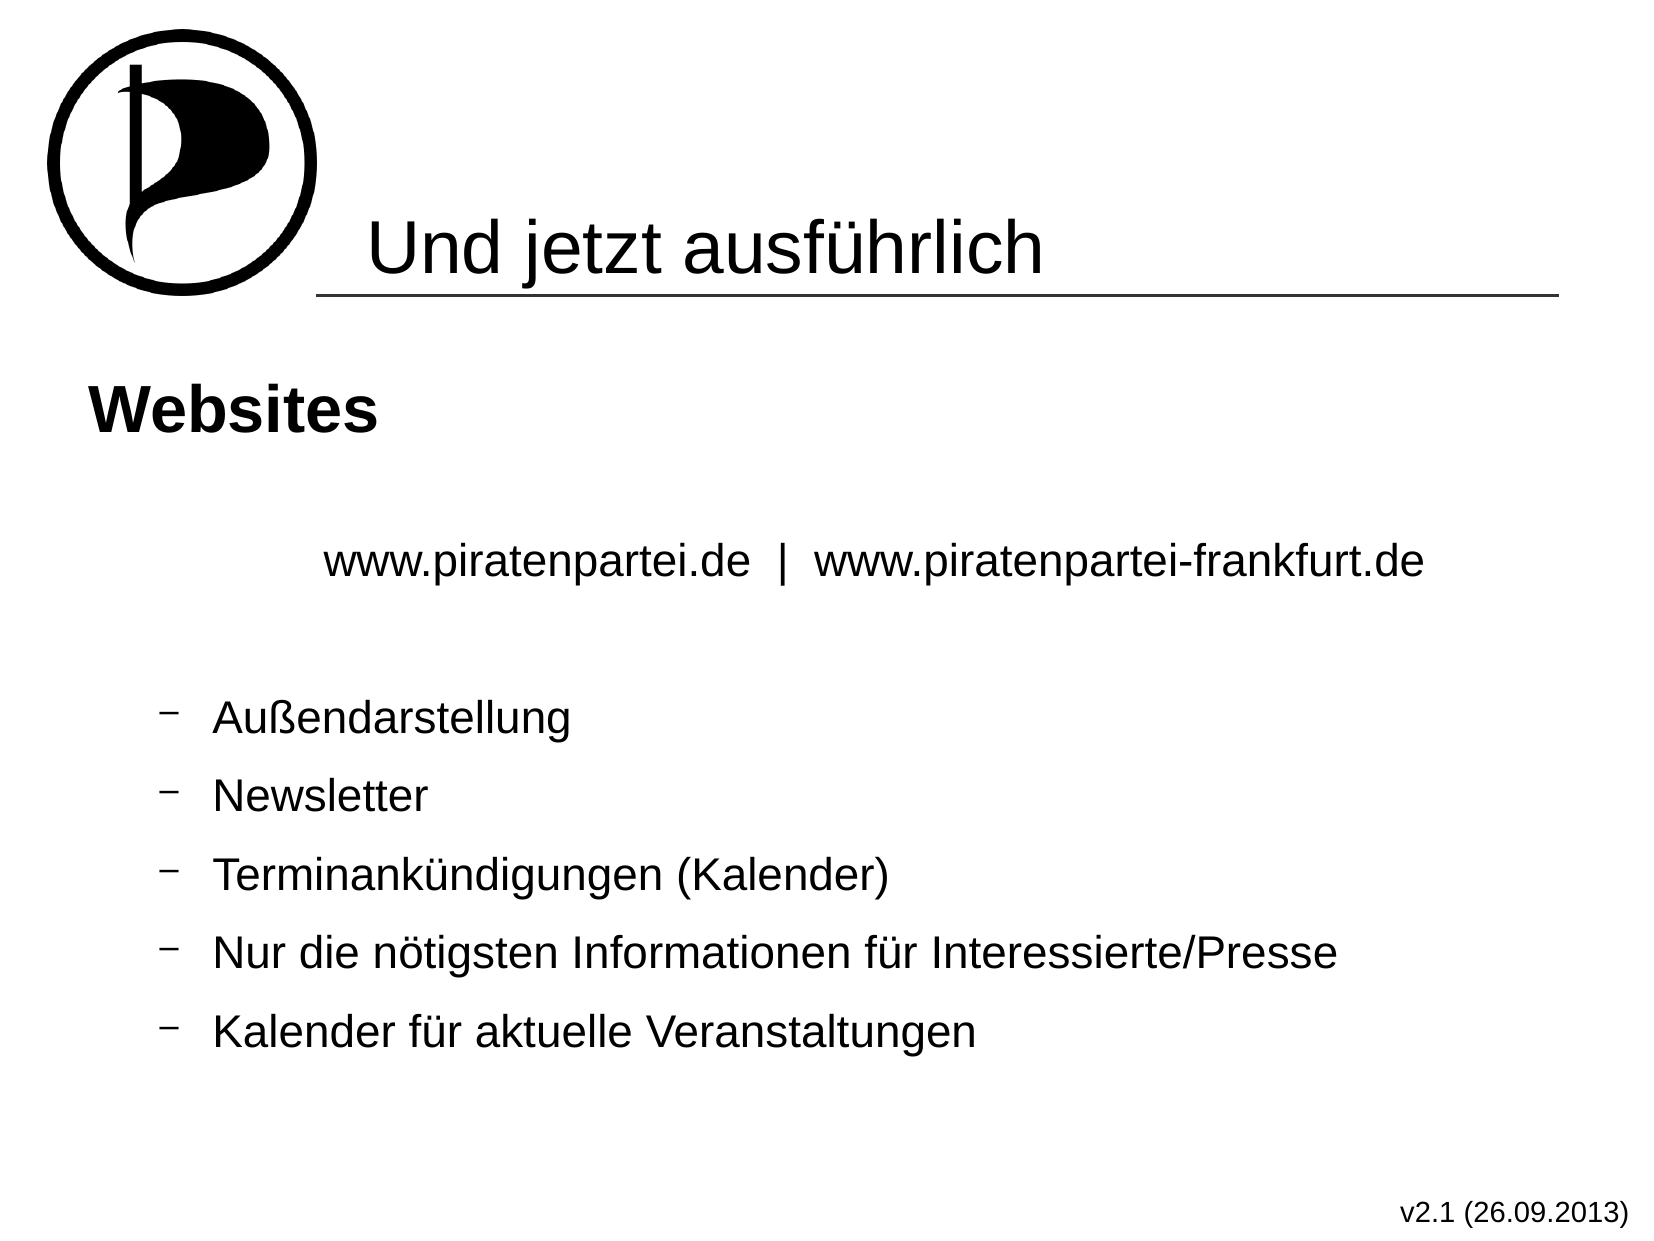

Und jetzt ausführlich
# Websites
www.piratenpartei.de | www.piratenpartei-frankfurt.de
Außendarstellung
Newsletter
Terminankündigungen (Kalender)
Nur die nötigsten Informationen für Interessierte/Presse
Kalender für aktuelle Veranstaltungen
v2.1 (26.09.2013)